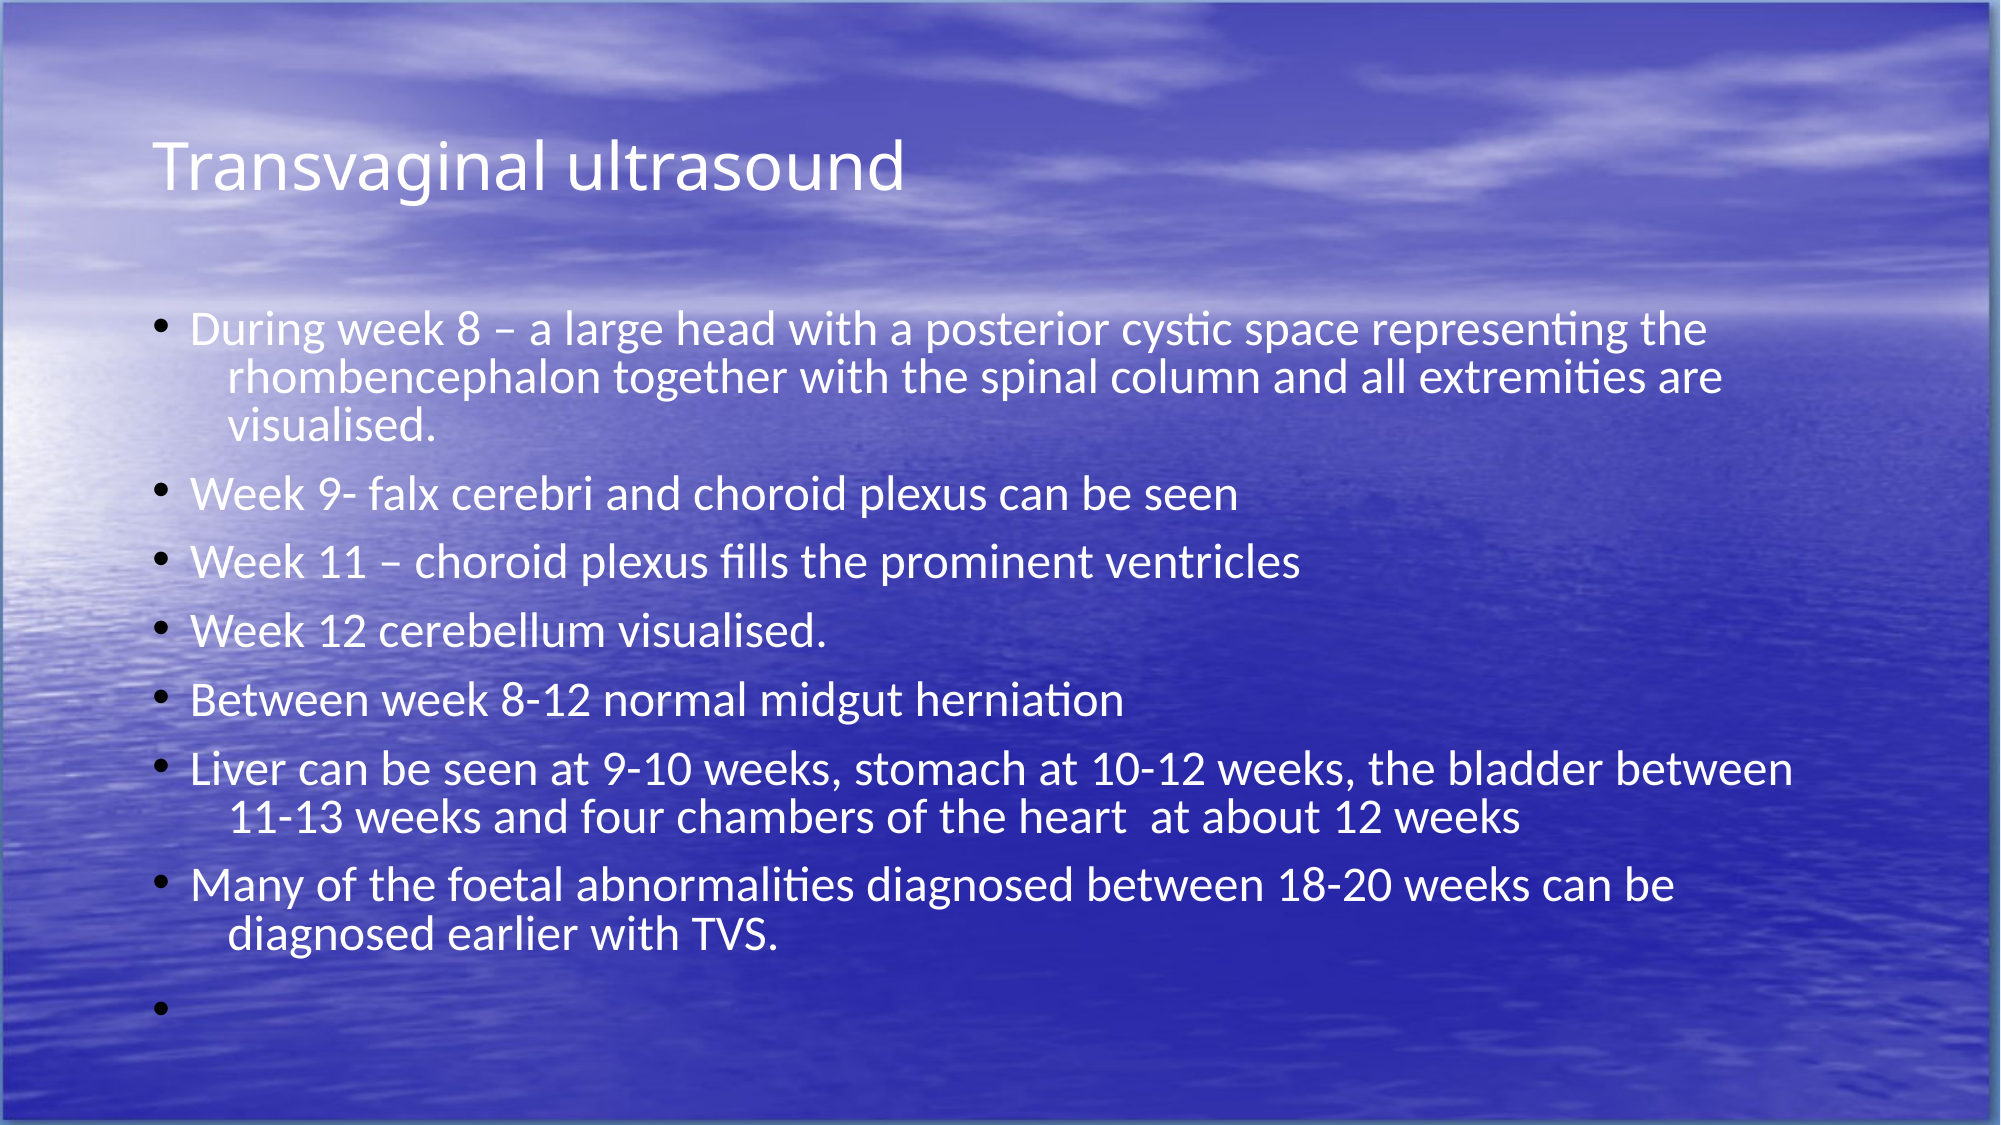

# Transvaginal ultrasound
During week 8 – a large head with a posterior cystic space representing the rhombencephalon together with the spinal column and all extremities are visualised.
Week 9- falx cerebri and choroid plexus can be seen
Week 11 – choroid plexus fills the prominent ventricles
Week 12 cerebellum visualised.
Between week 8-12 normal midgut herniation
Liver can be seen at 9-10 weeks, stomach at 10-12 weeks, the bladder between 11-13 weeks and four chambers of the heart at about 12 weeks
Many of the foetal abnormalities diagnosed between 18-20 weeks can be diagnosed earlier with TVS.